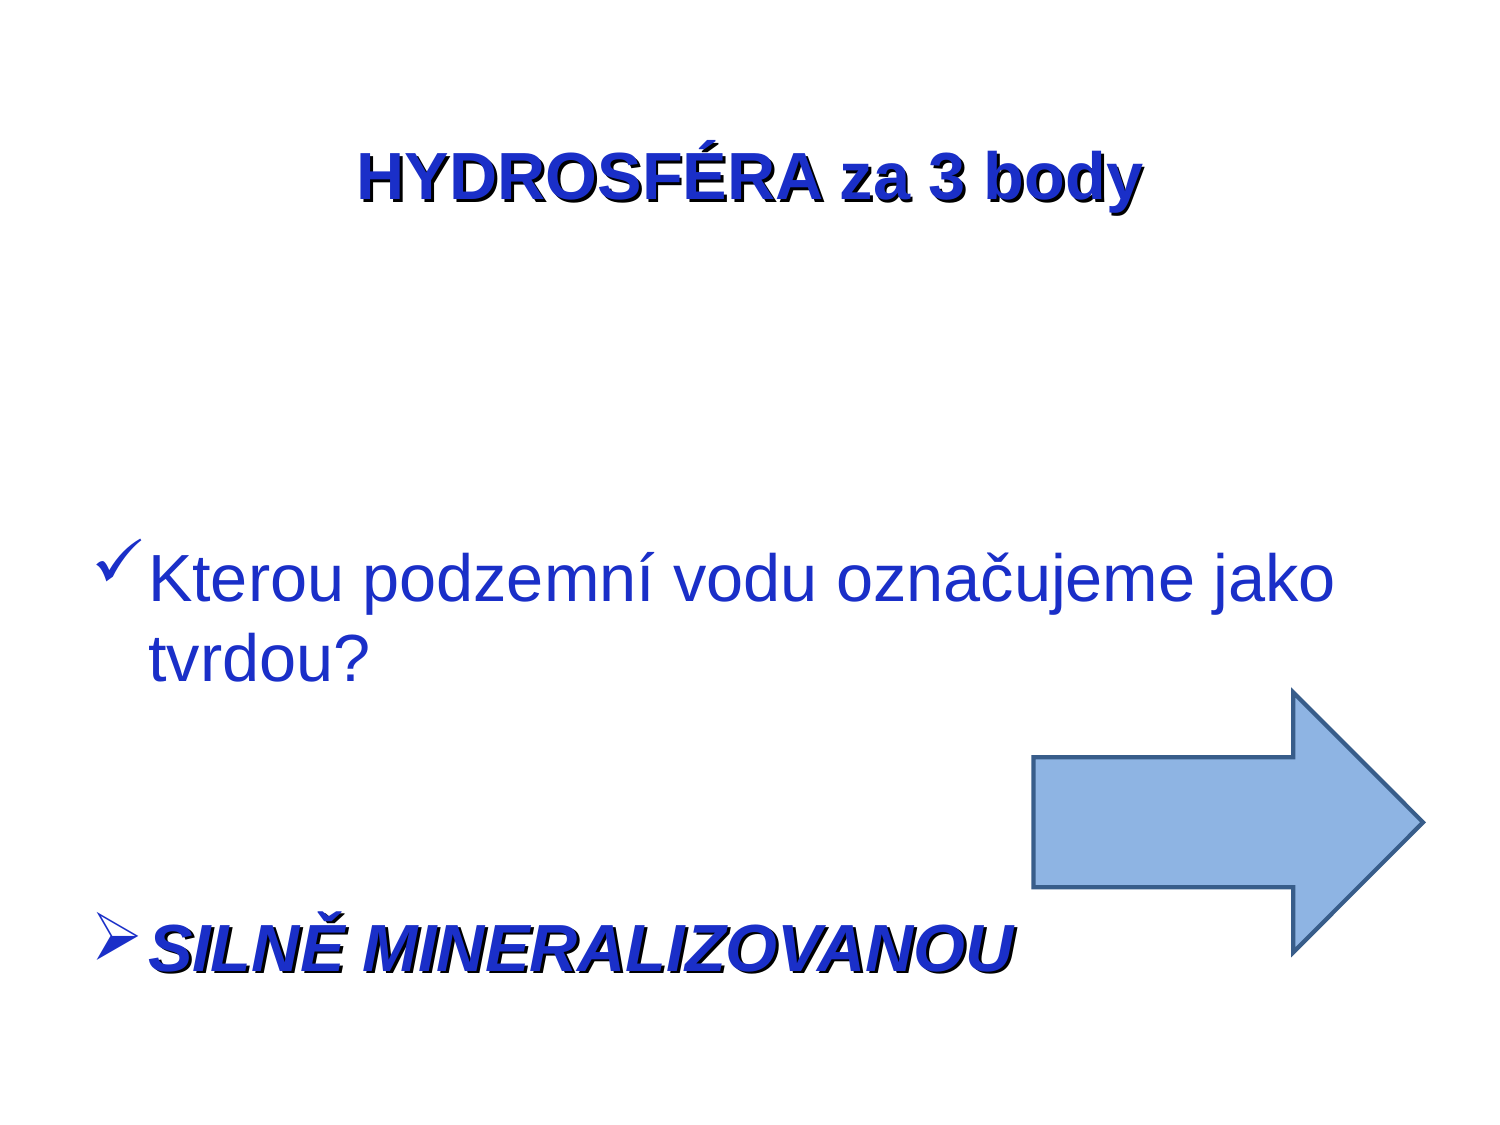

# HYDROSFÉRA za 3 body
Kterou podzemní vodu označujeme jako tvrdou?
SILNĚ MINERALIZOVANOU